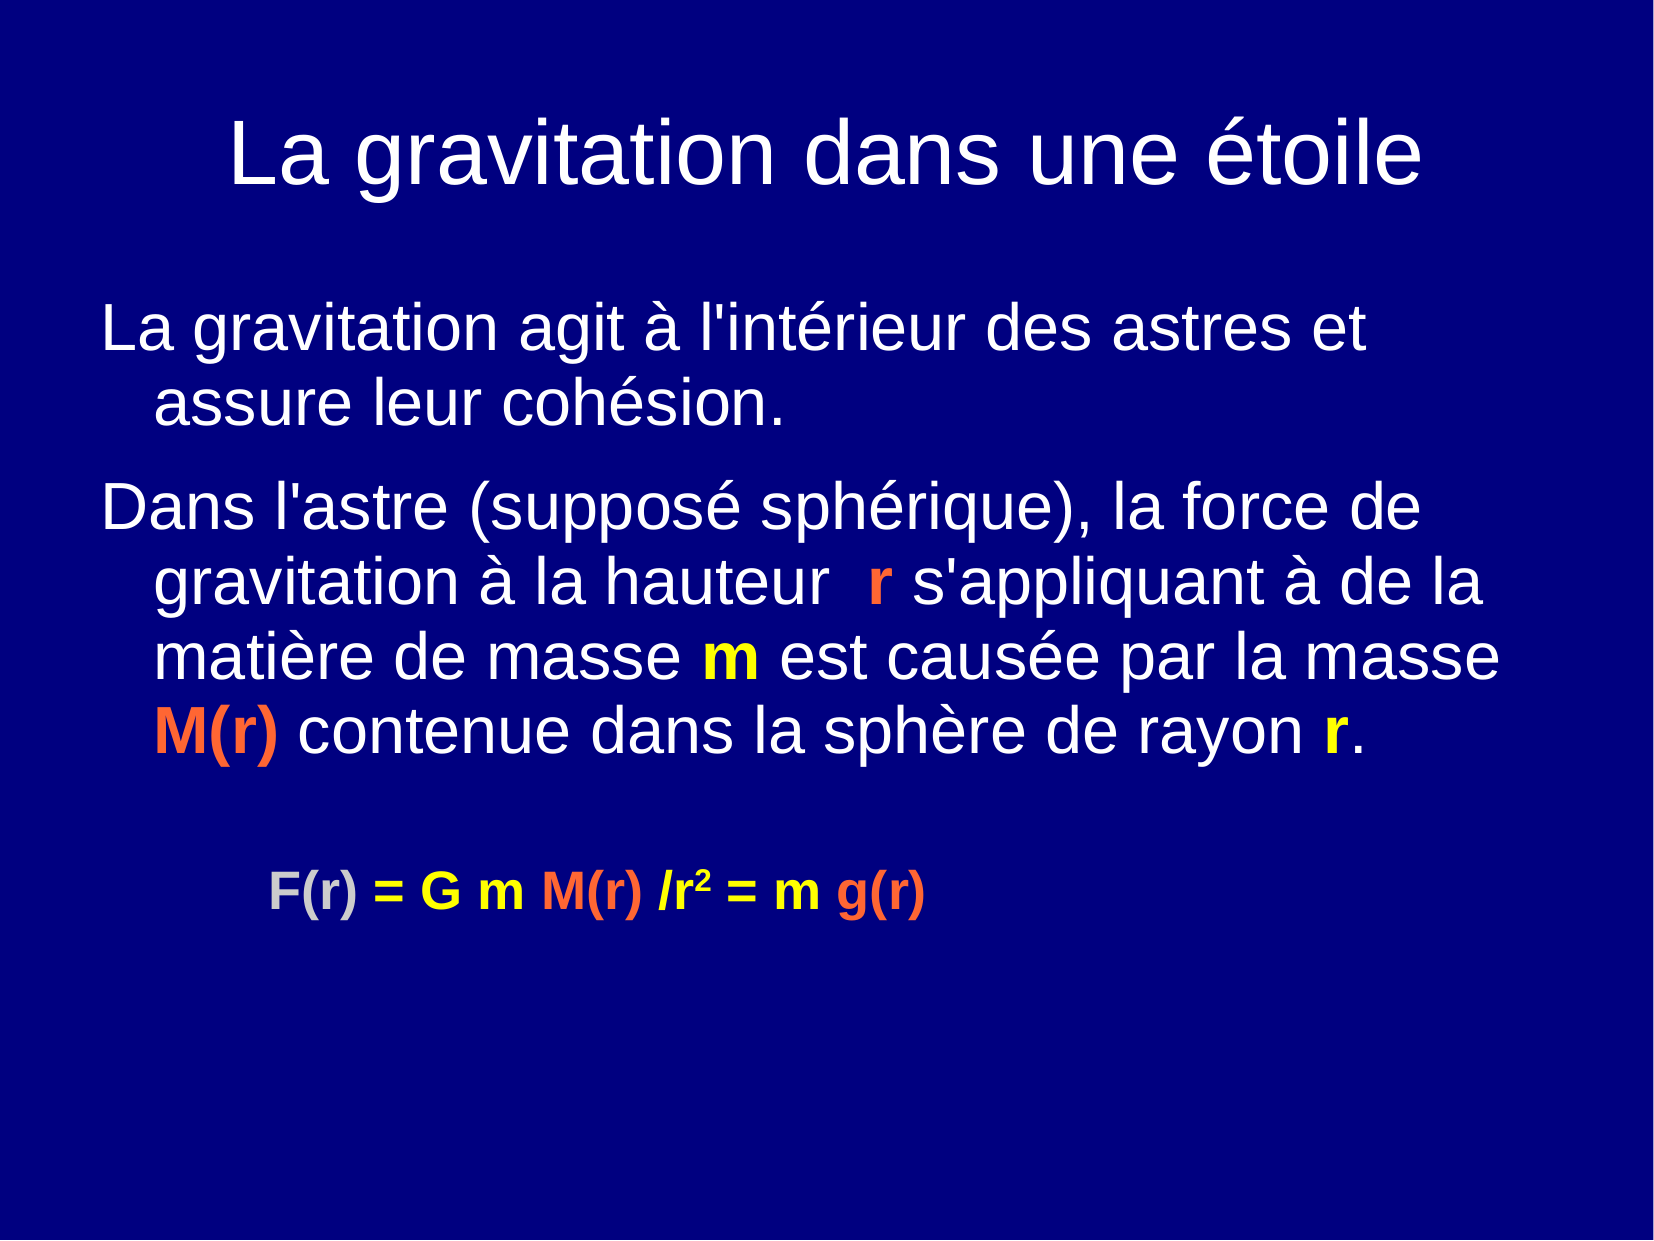

# La gravitation dans une étoile
La gravitation agit à l'intérieur des astres et assure leur cohésion.
Dans l'astre (supposé sphérique), la force de gravitation à la hauteur  r s'appliquant à de la matière de masse m est causée par la masse M(r) contenue dans la sphère de rayon r.
F(r) = G m M(r) /r2 = m g(r)